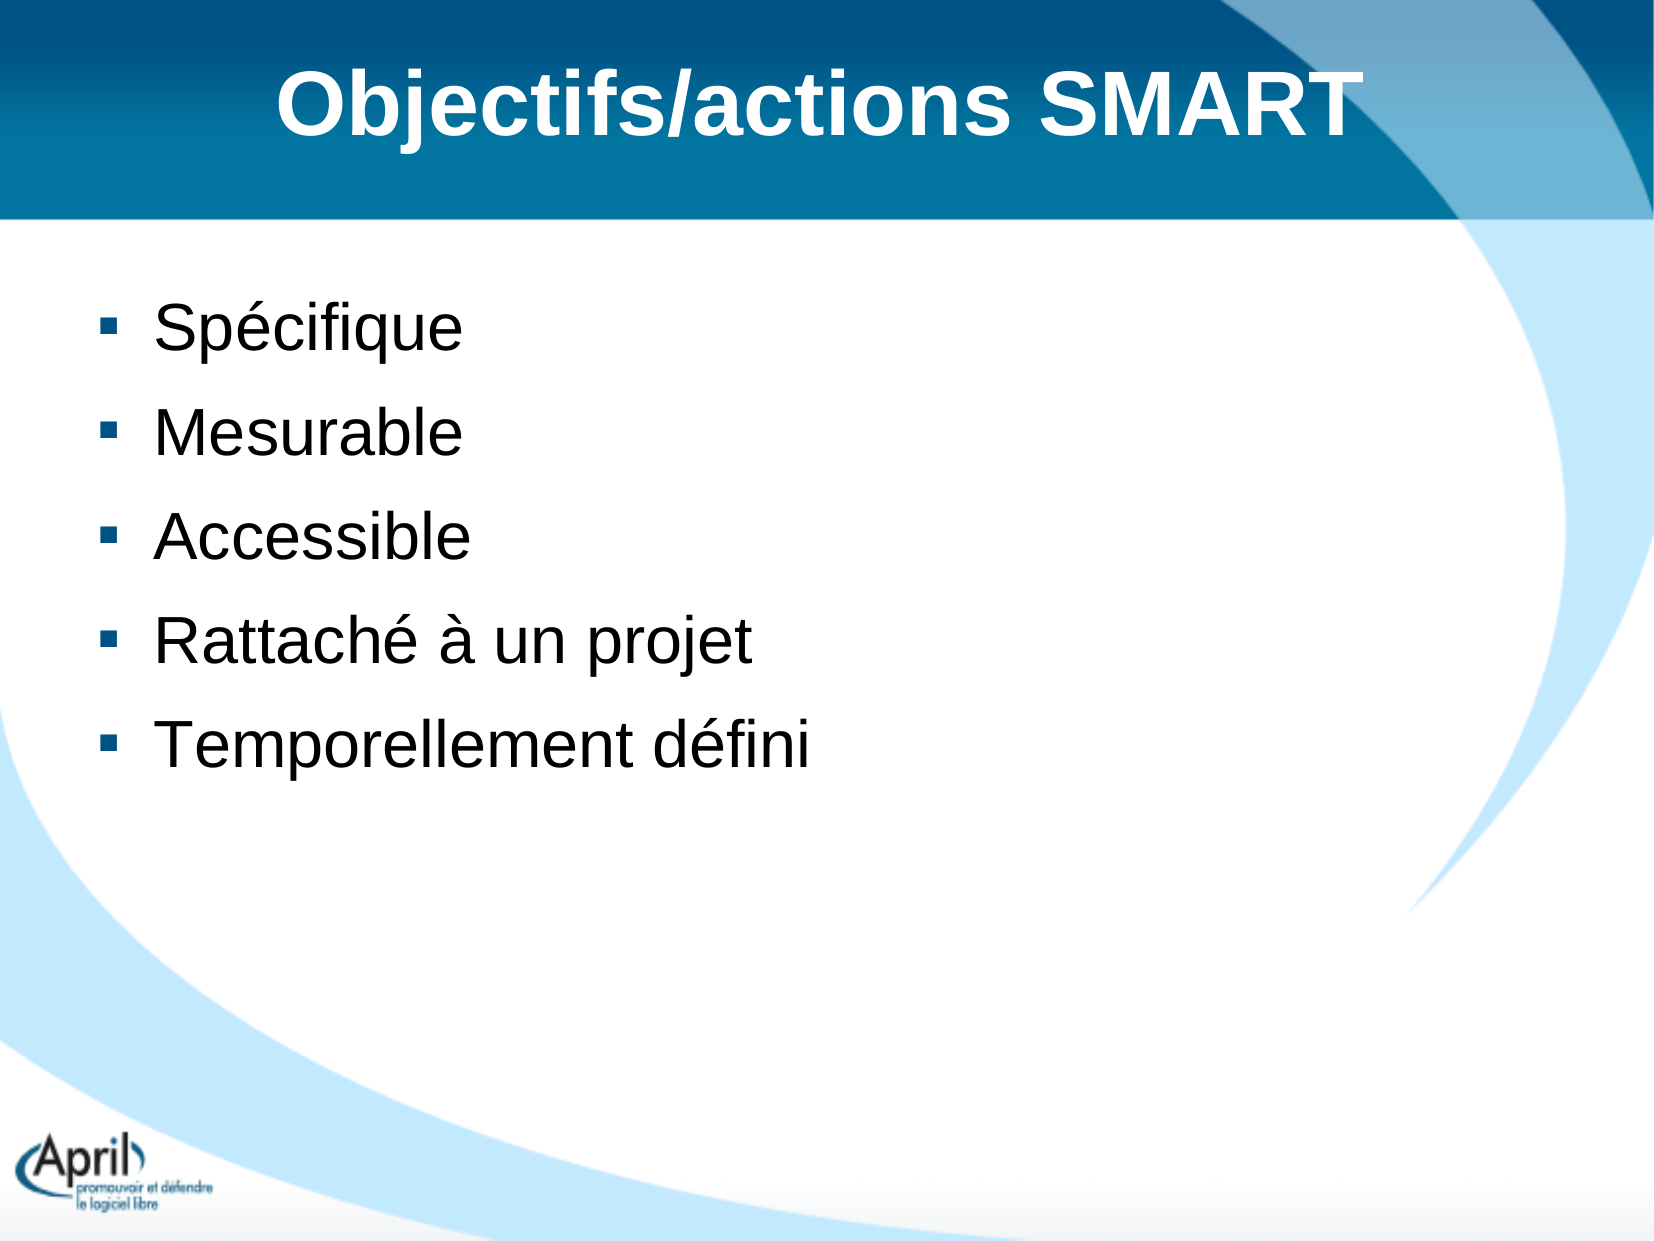

# Objectifs/actions SMART
Spécifique
Mesurable
Accessible
Rattaché à un projet
Temporellement défini